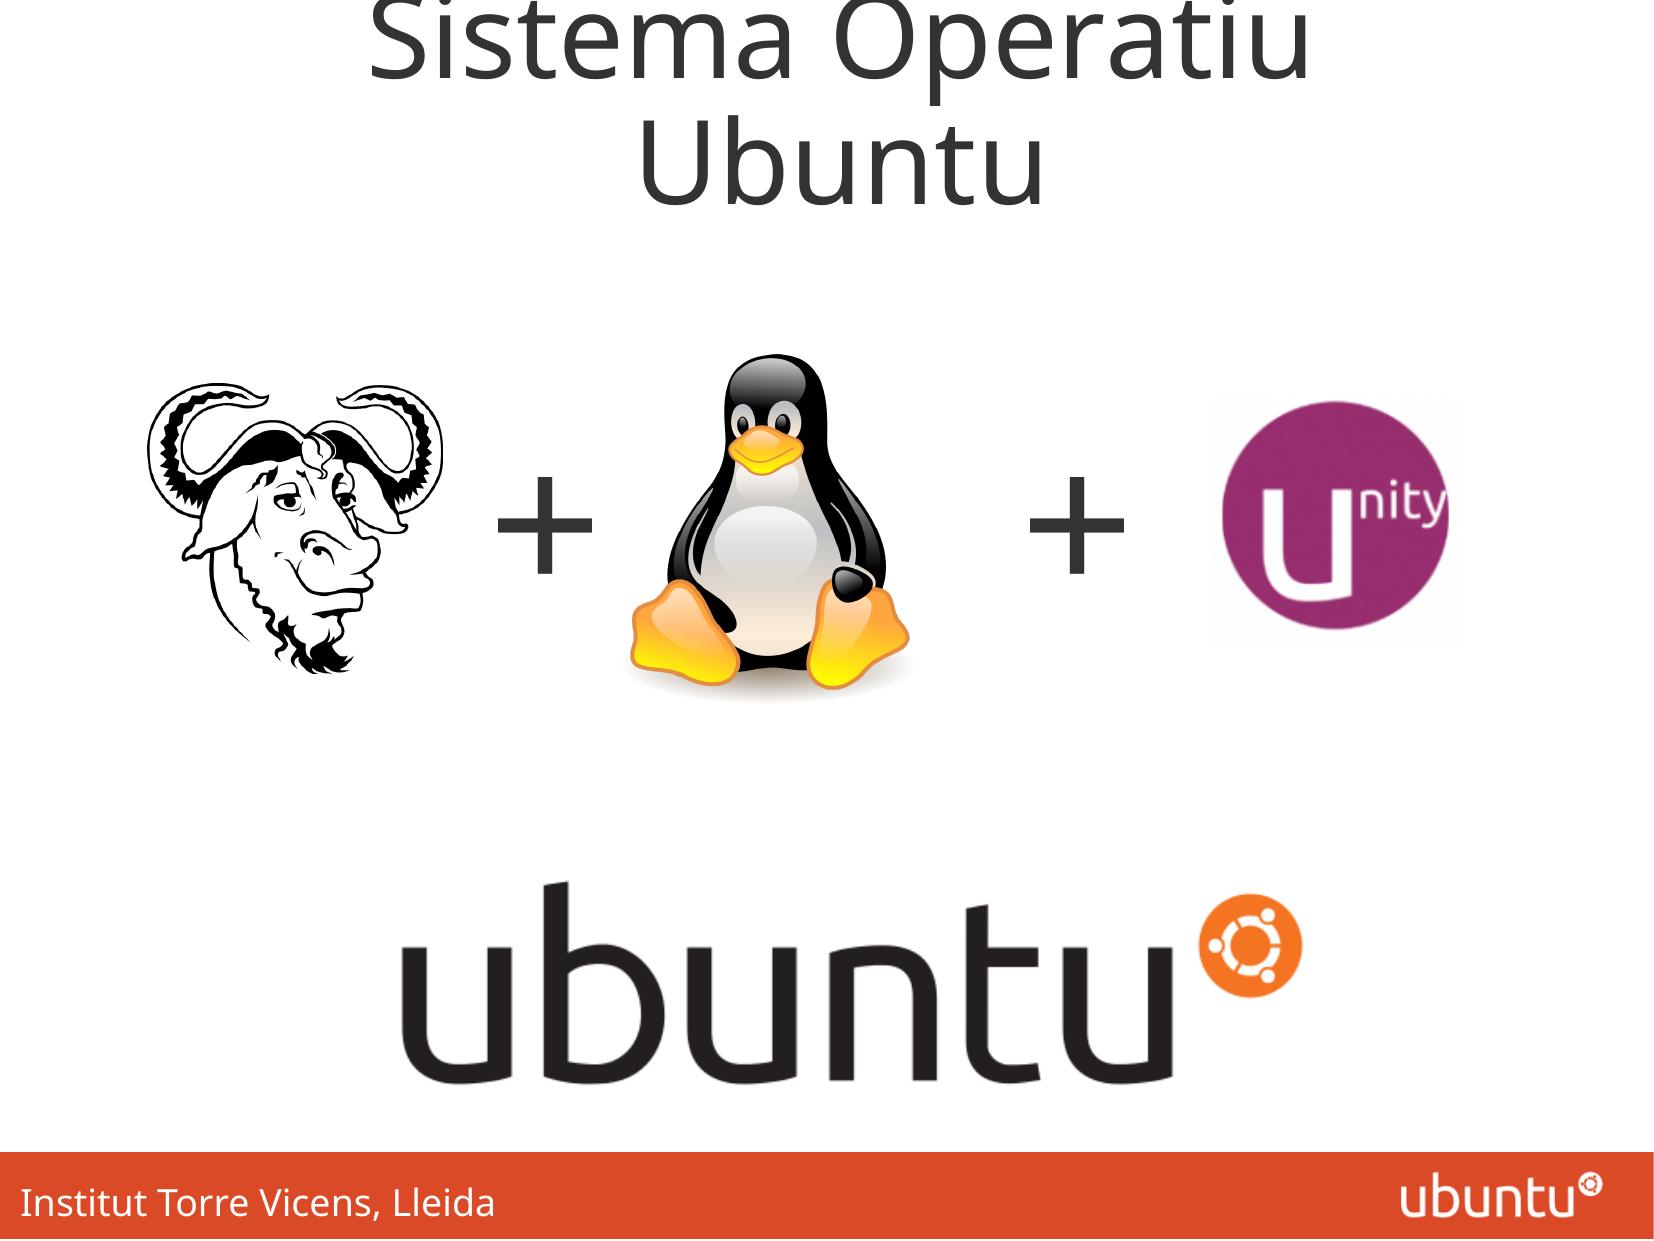

Sistema Operatiu Ubuntu
# +
+
Institut Torre Vicens, Lleida 17/05/2014